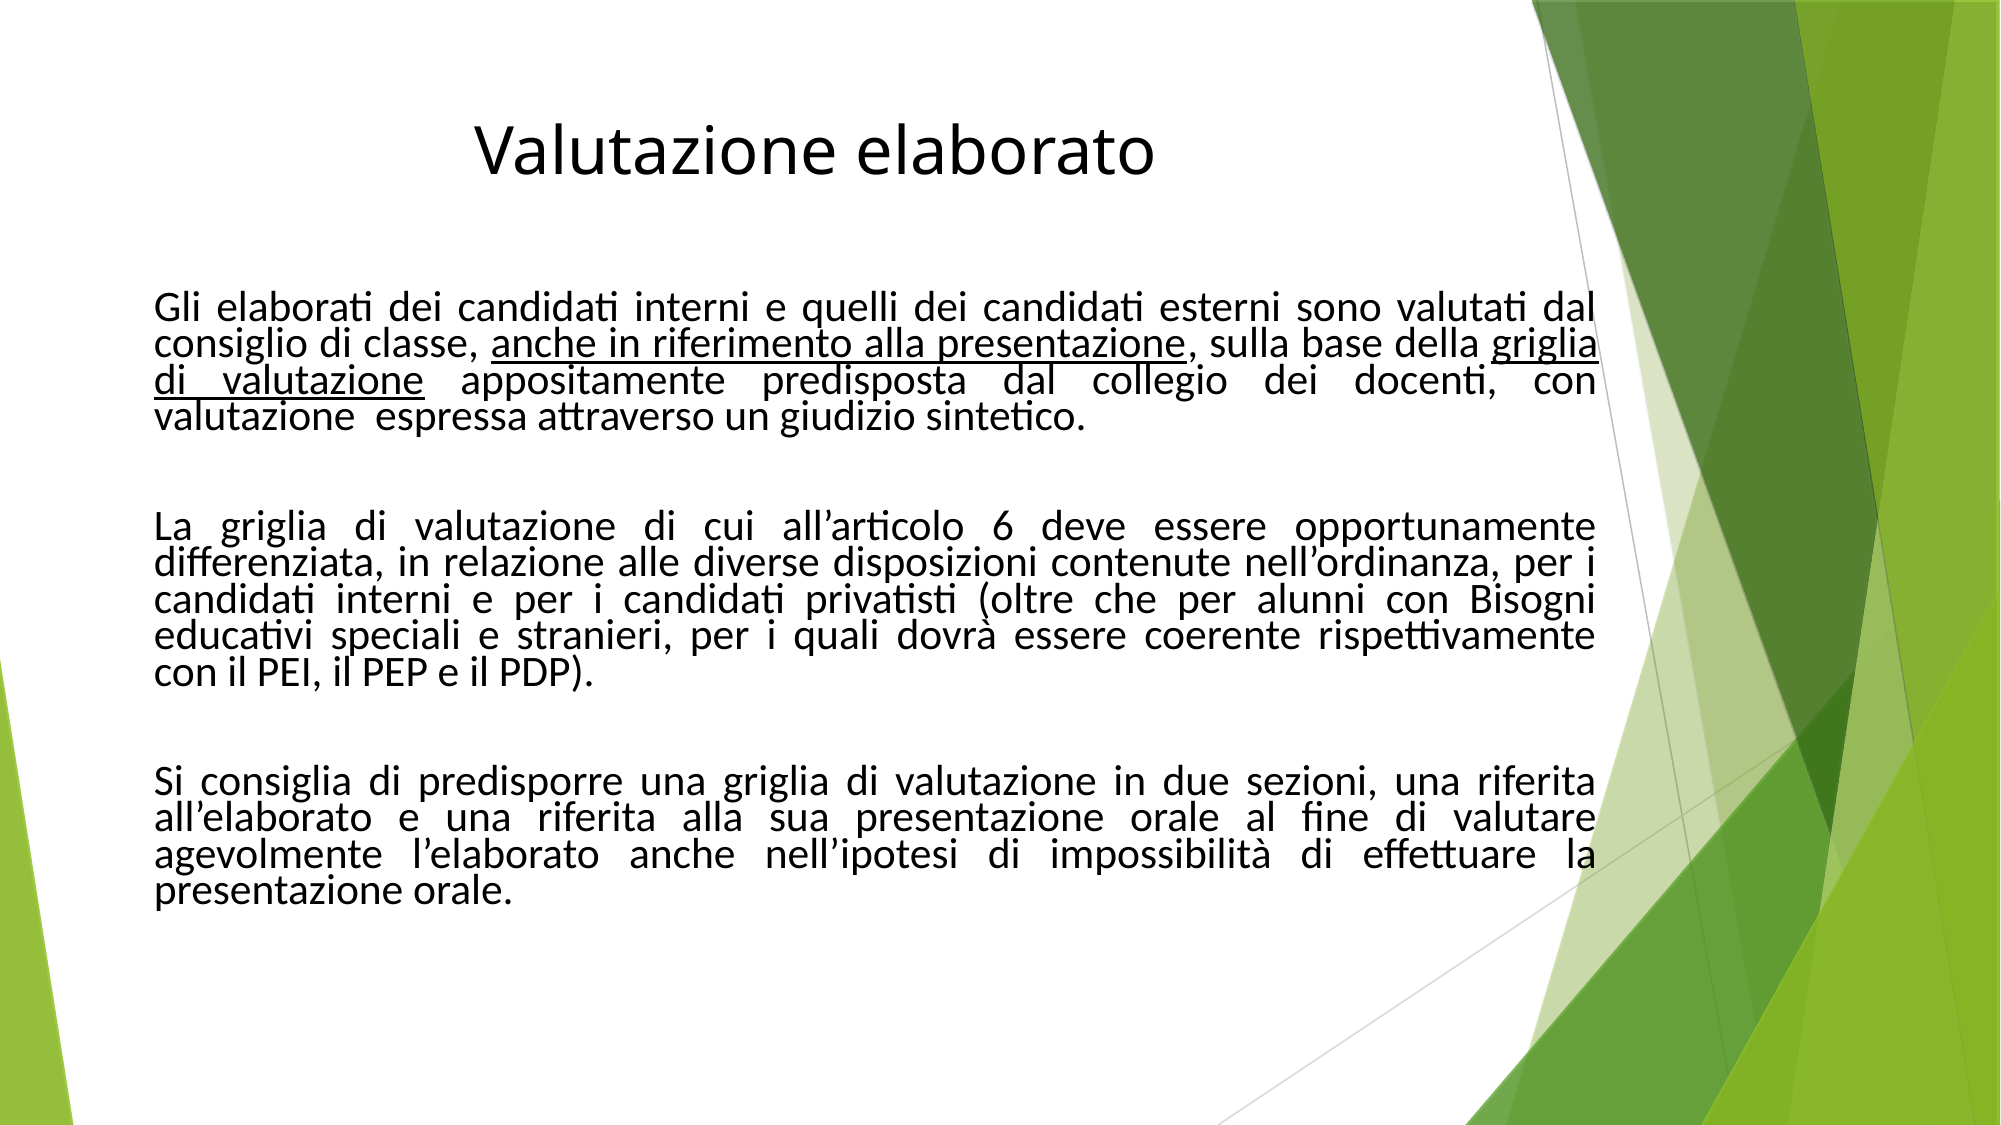

# Valutazione elaborato
Gli elaborati dei candidati interni e quelli dei candidati esterni sono valutati dal consiglio di classe, anche in riferimento alla presentazione, sulla base della griglia di valutazione appositamente predisposta dal collegio dei docenti, con valutazione espressa attraverso un giudizio sintetico.
La griglia di valutazione di cui all’articolo 6 deve essere opportunamente differenziata, in relazione alle diverse disposizioni contenute nell’ordinanza, per i candidati interni e per i candidati privatisti (oltre che per alunni con Bisogni educativi speciali e stranieri, per i quali dovrà essere coerente rispettivamente con il PEI, il PEP e il PDP).
Si consiglia di predisporre una griglia di valutazione in due sezioni, una riferita all’elaborato e una riferita alla sua presentazione orale al fine di valutare agevolmente l’elaborato anche nell’ipotesi di impossibilità di effettuare la presentazione orale.